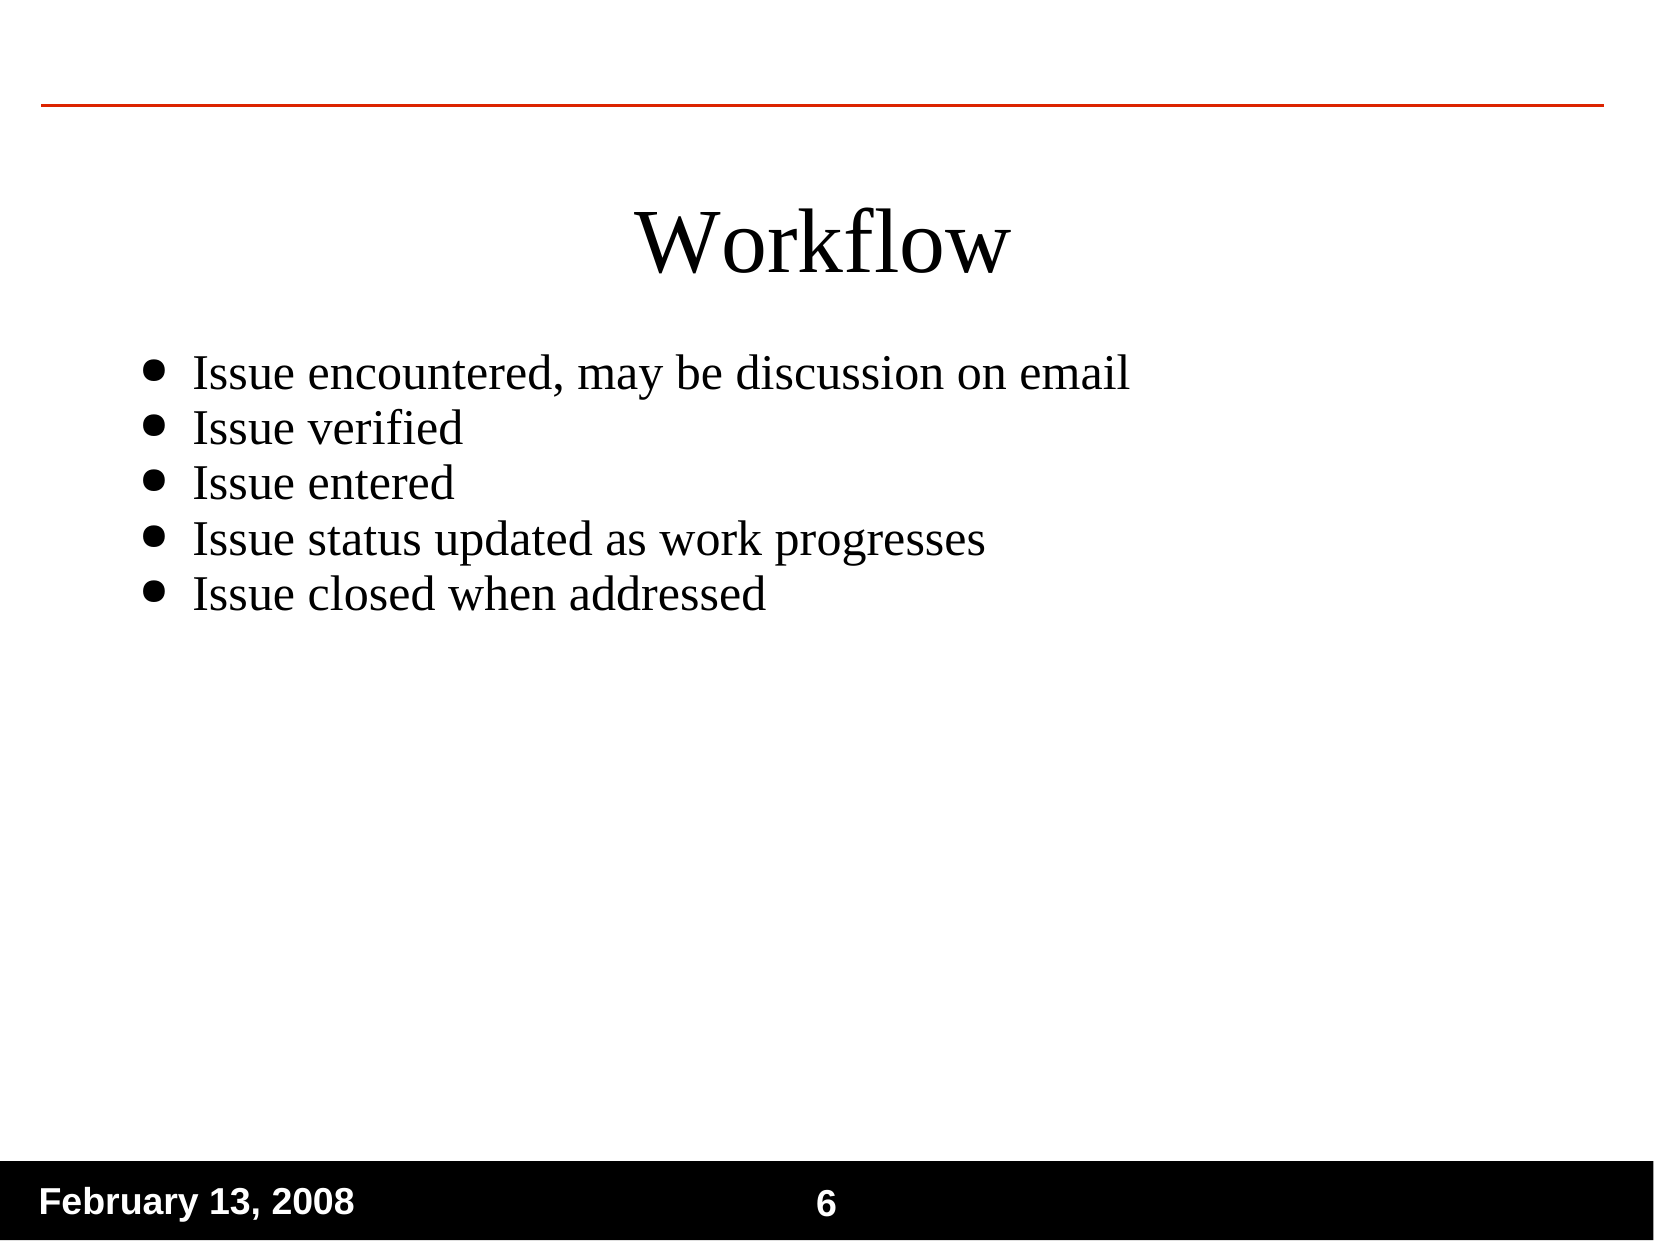

# Workflow
Issue encountered, may be discussion on email
Issue verified
Issue entered
Issue status updated as work progresses
Issue closed when addressed